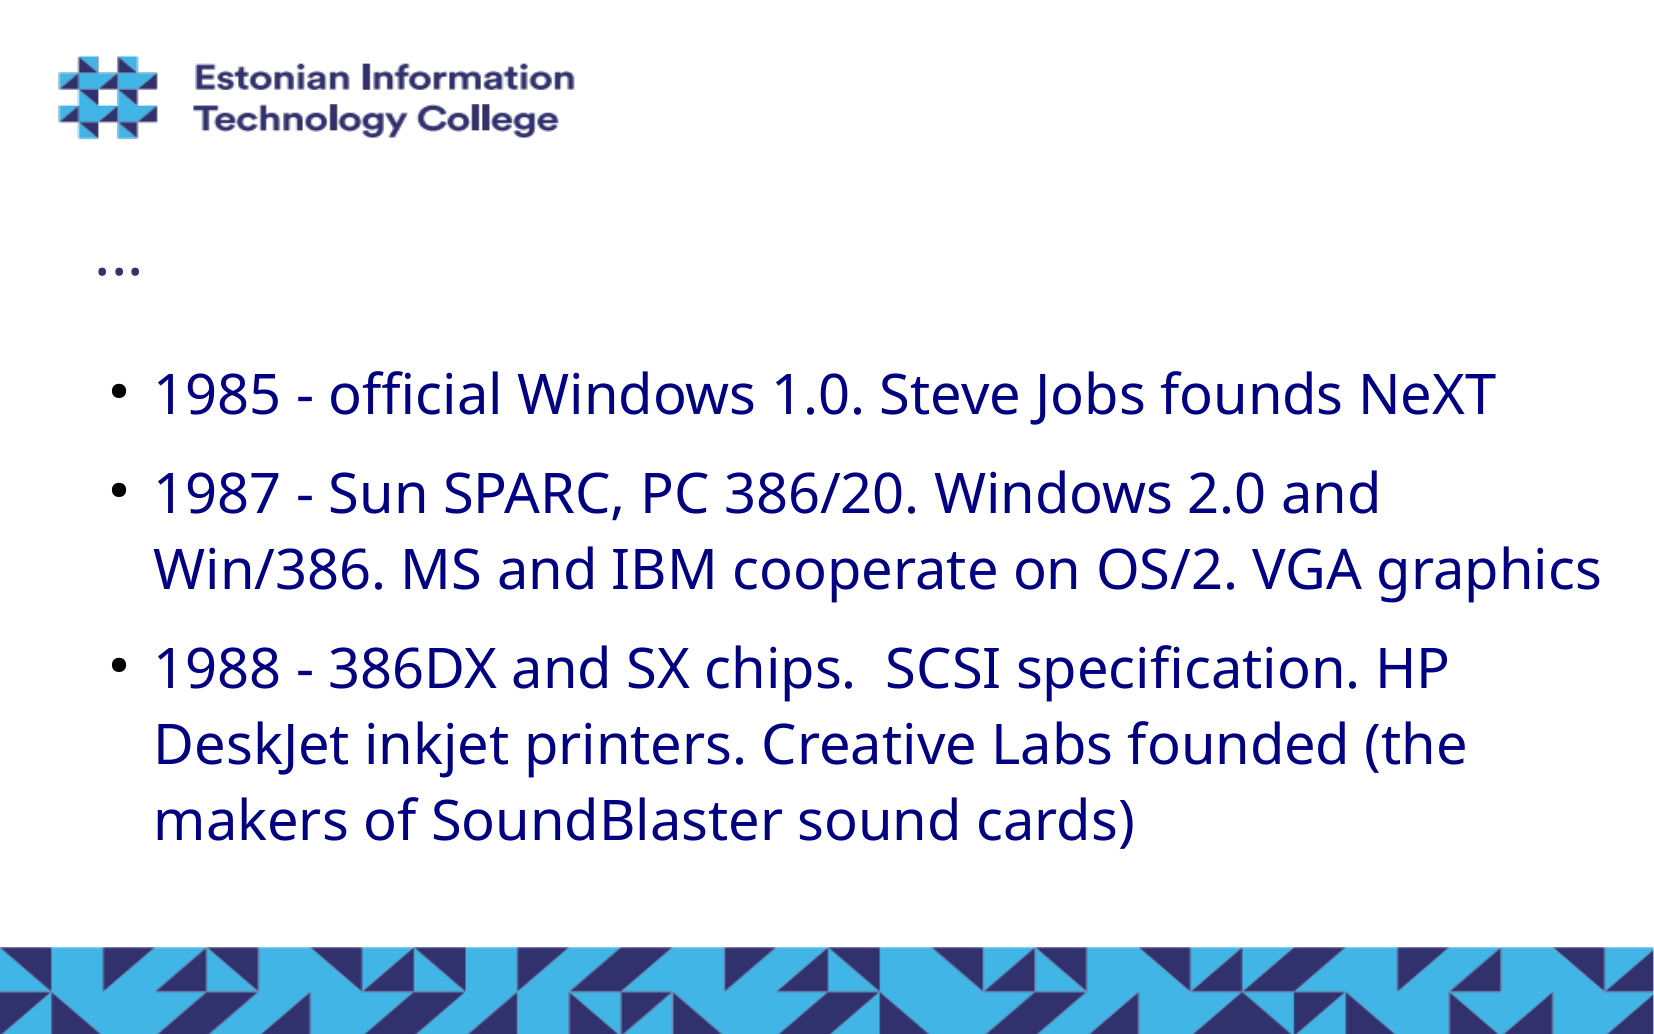

# ...
1985 - official Windows 1.0. Steve Jobs founds NeXT
1987 - Sun SPARC, PC 386/20. Windows 2.0 and Win/386. MS and IBM cooperate on OS/2. VGA graphics
1988 - 386DX and SX chips. SCSI specification. HP DeskJet inkjet printers. Creative Labs founded (the makers of SoundBlaster sound cards)